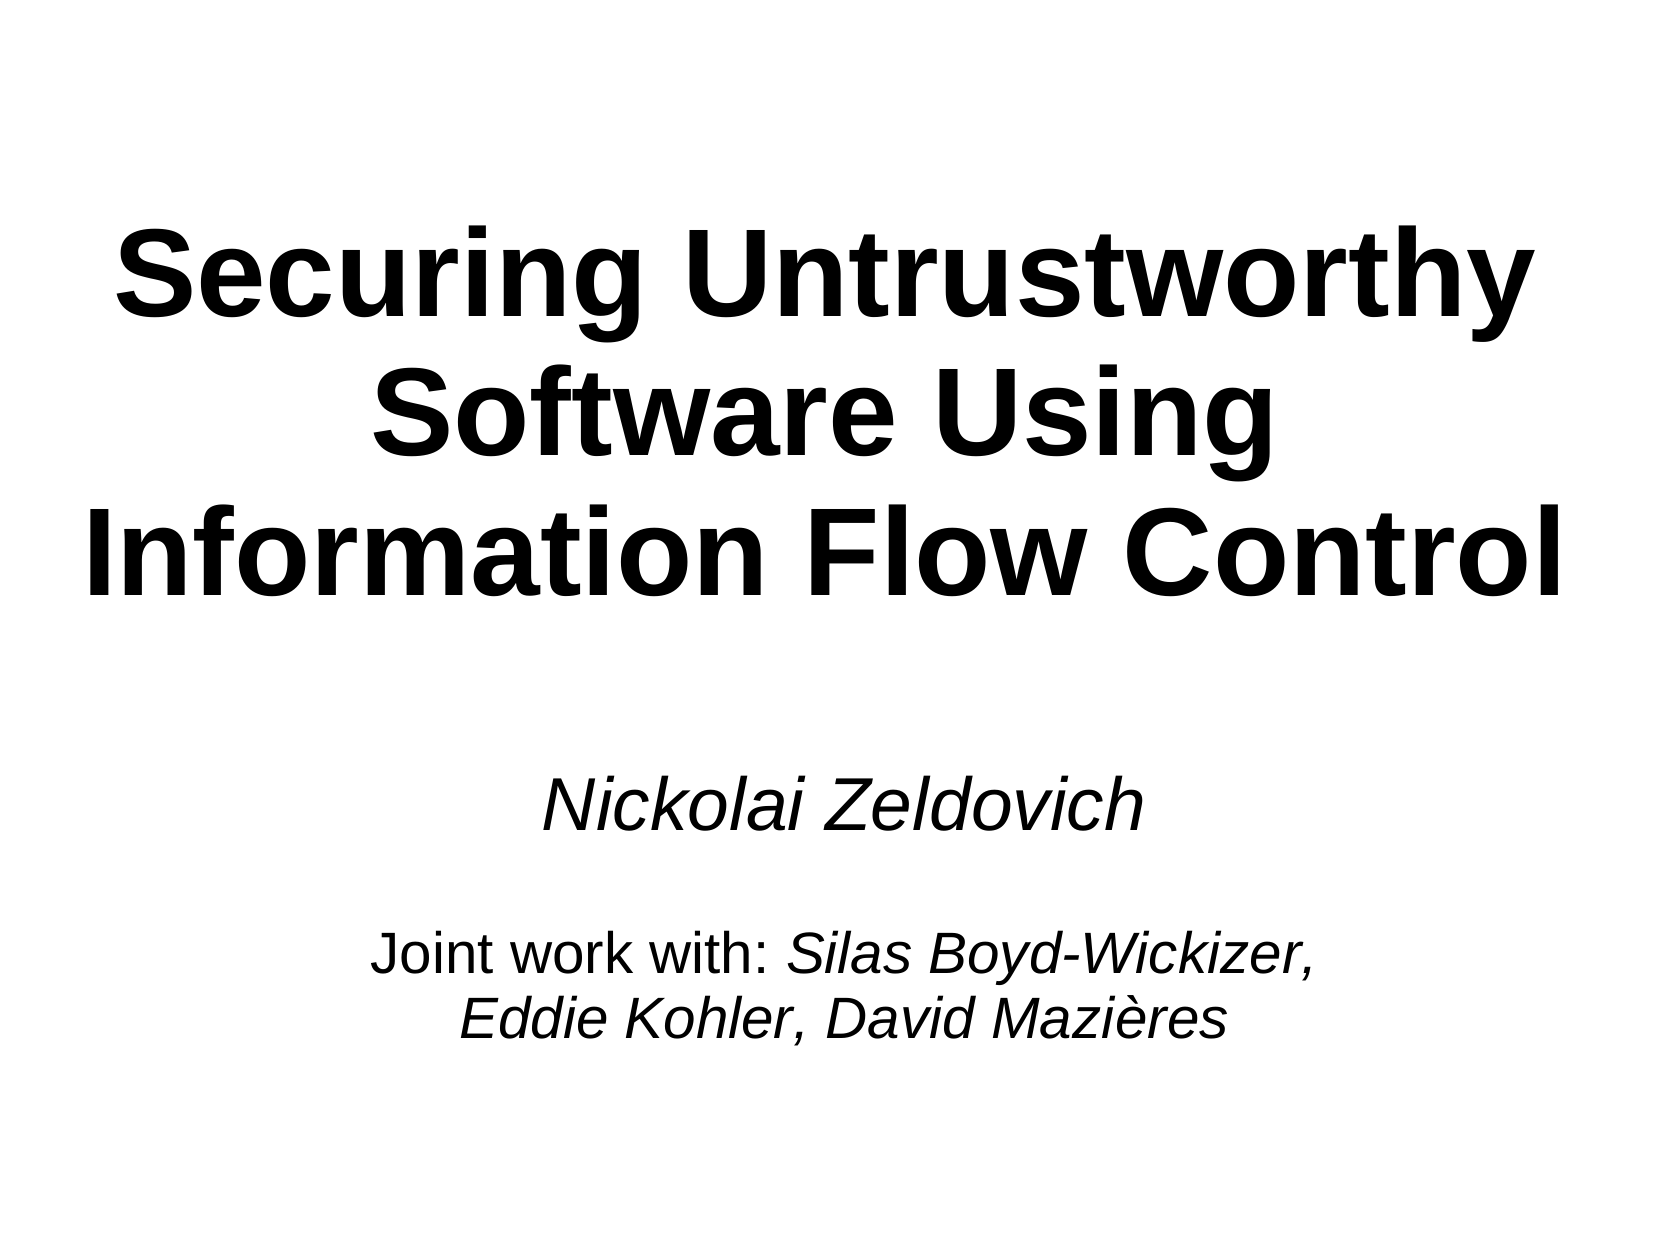

# Securing Untrustworthy Software Using Information Flow Control
Nickolai Zeldovich
Joint work with: Silas Boyd-Wickizer,
Eddie Kohler, David Mazières